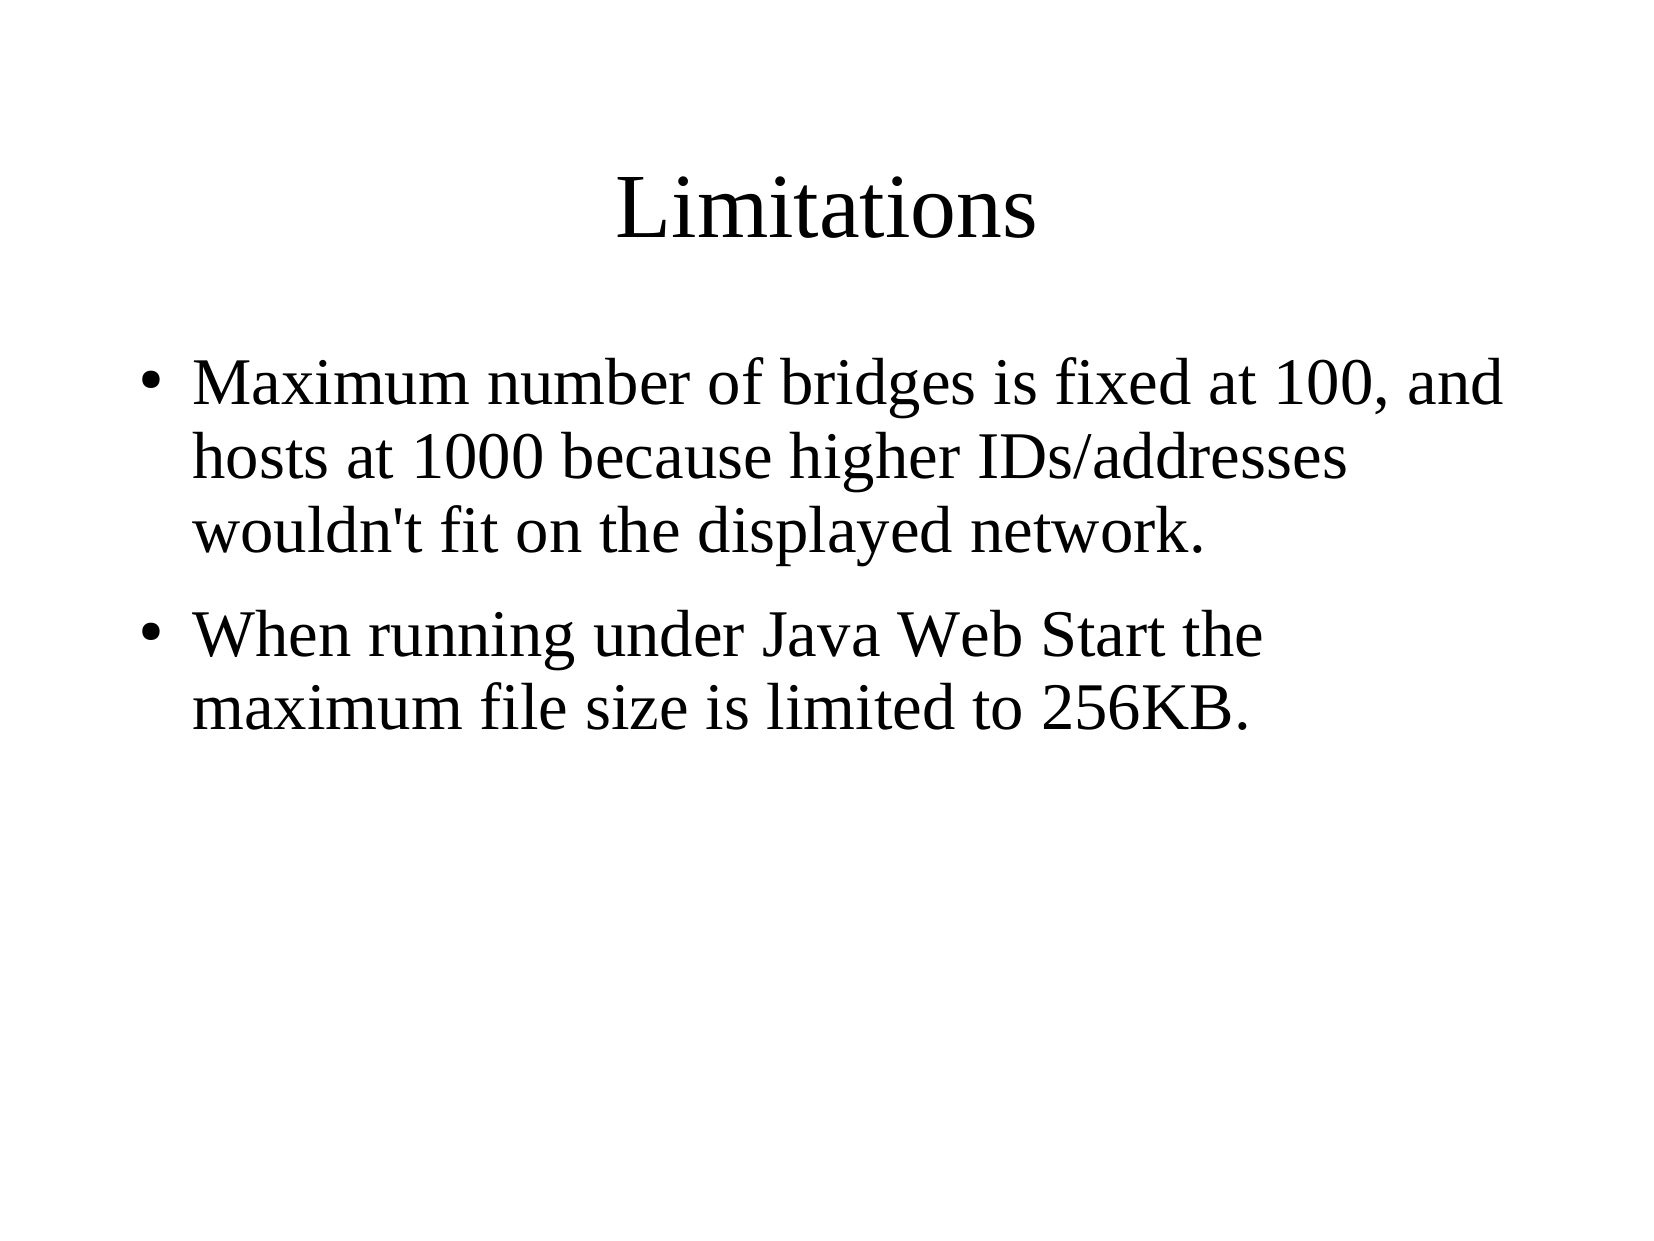

# Limitations
Maximum number of bridges is fixed at 100, and hosts at 1000 because higher IDs/addresses wouldn't fit on the displayed network.
When running under Java Web Start the maximum file size is limited to 256KB.